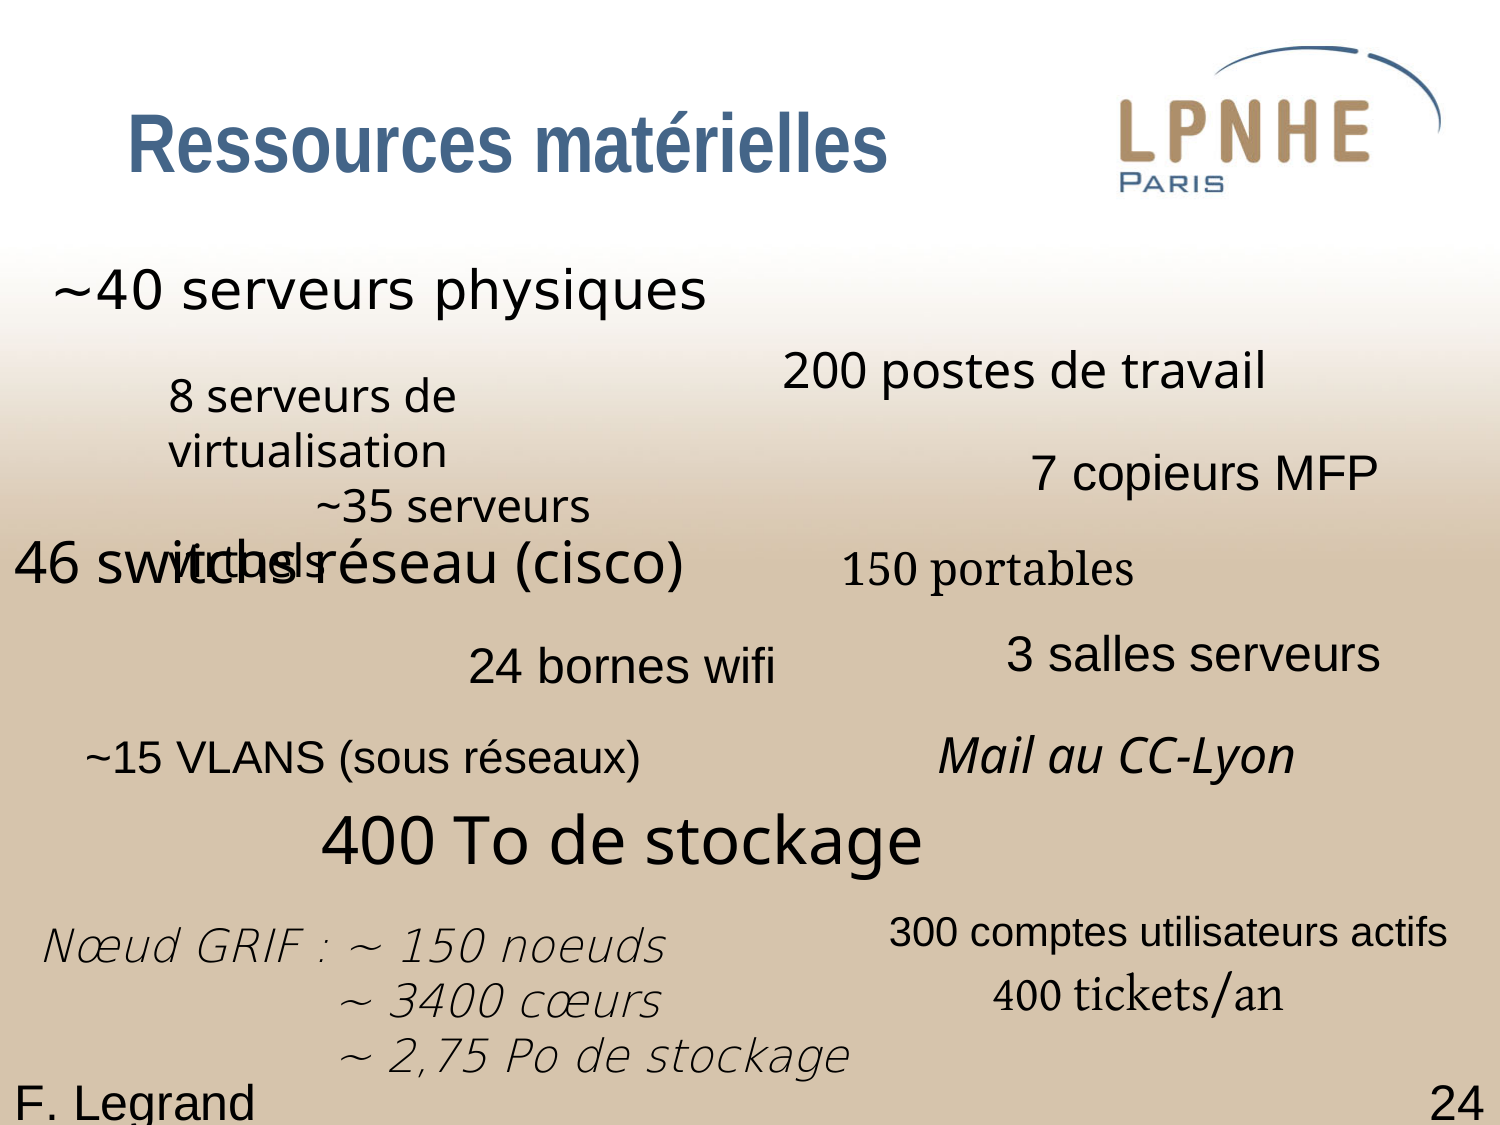

# Ressources matérielles
~40 serveurs physiques
200 postes de travail
8 serveurs de virtualisation
		~35 serveurs virtuels
7 copieurs MFP
46 switchs réseau (cisco)
150 portables
3 salles serveurs
24 bornes wifi
Mail au CC-Lyon
~15 VLANS (sous réseaux)
400 To de stockage
300 comptes utilisateurs actifs
Nœud GRIF : ~ 150 noeuds
				~ 3400 cœurs
				~ 2,75 Po de stockage
400 tickets/an
24